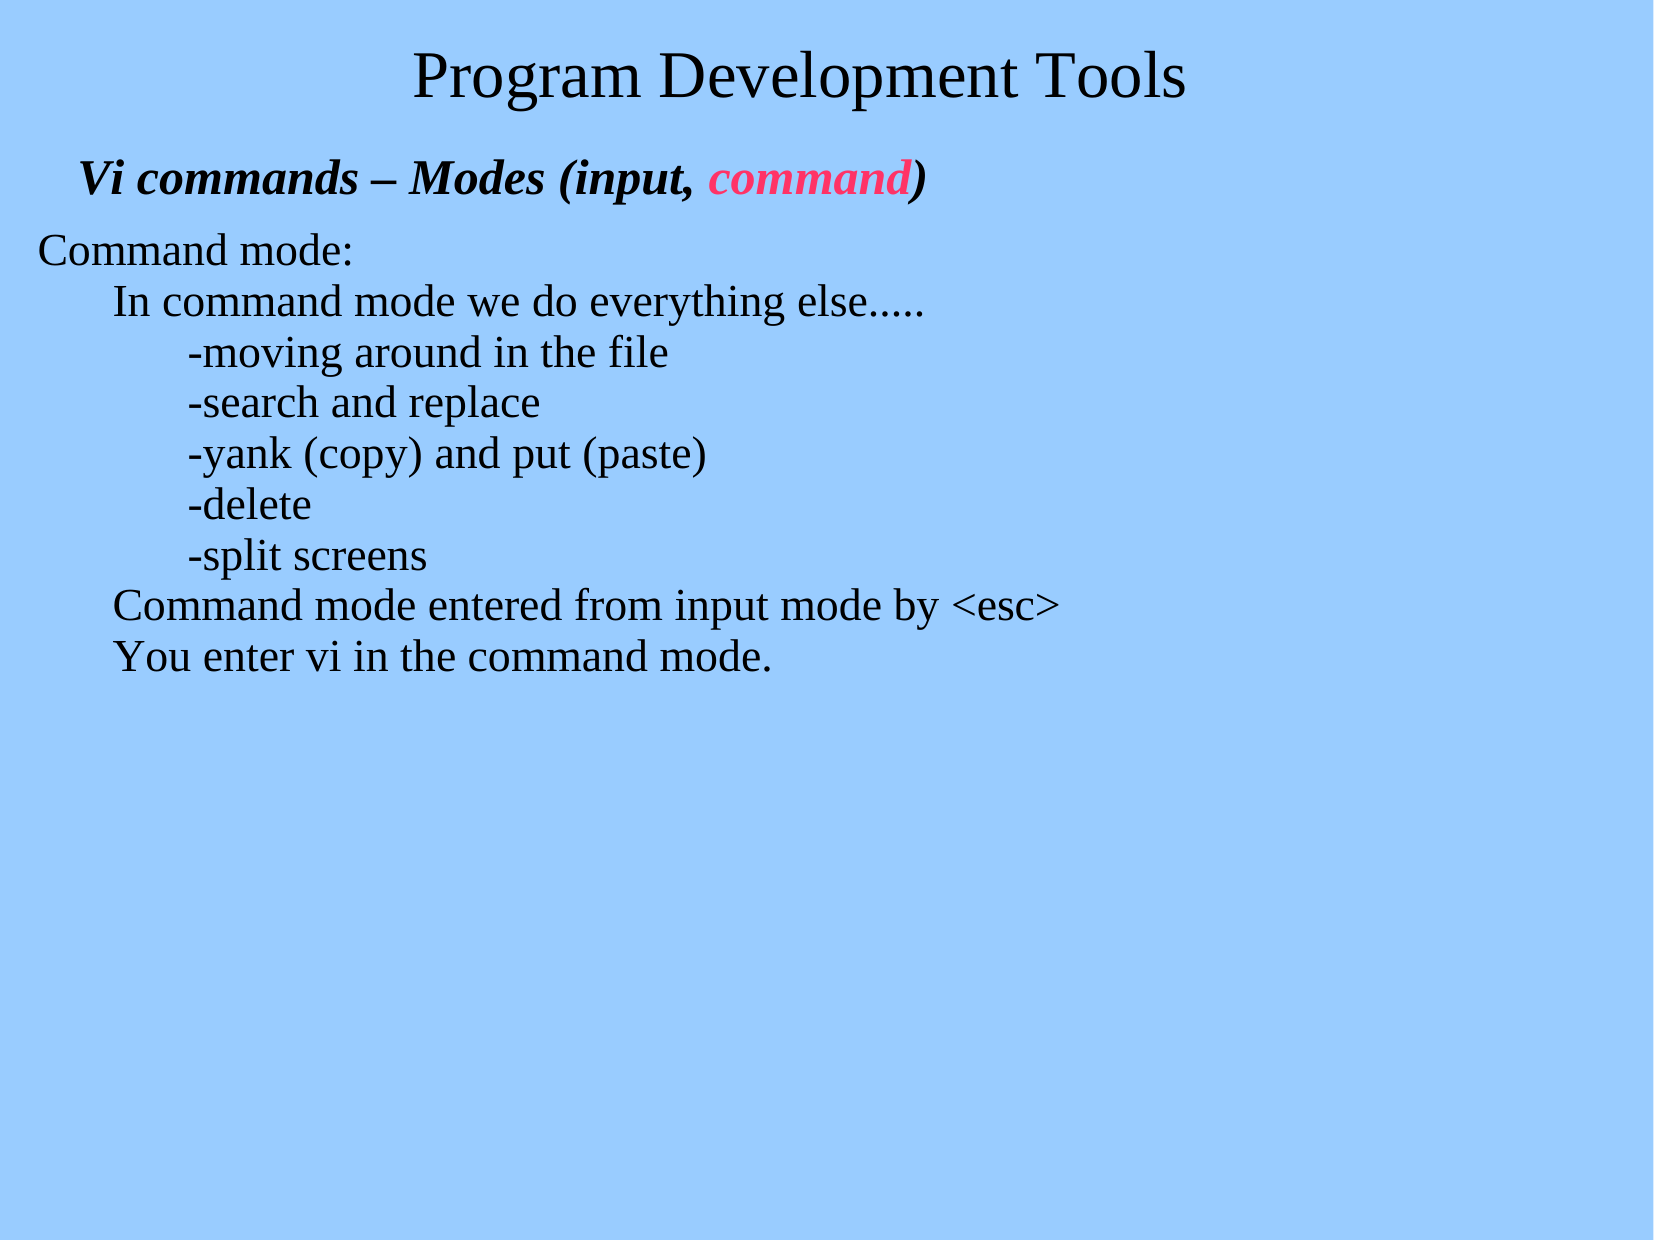

Program Development Tools
Vi commands – Modes (input, command)
Command mode:
	In command mode we do everything else.....
		-moving around in the file
		-search and replace
		-yank (copy) and put (paste)
		-delete
		-split screens
	Command mode entered from input mode by <esc>
	You enter vi in the command mode.